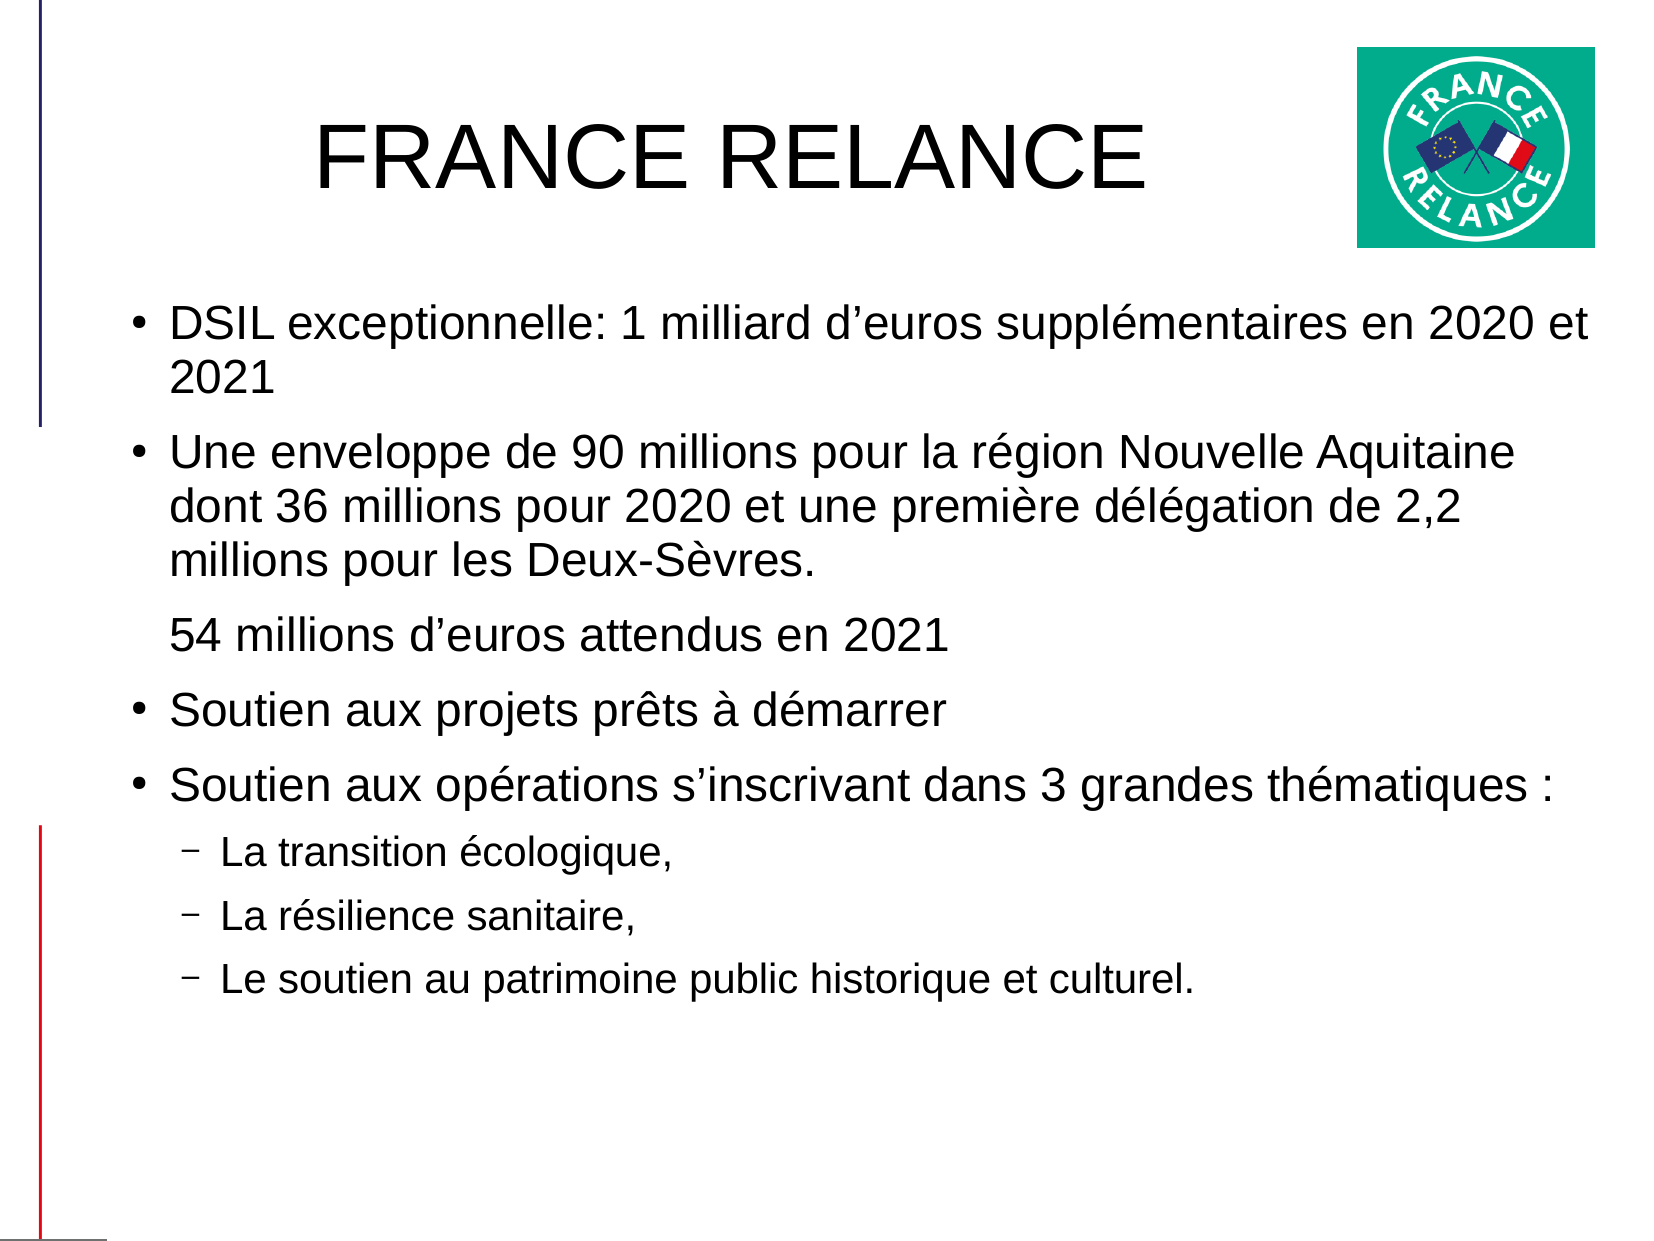

# FRANCE RELANCE
DSIL exceptionnelle: 1 milliard d’euros supplémentaires en 2020 et 2021
Une enveloppe de 90 millions pour la région Nouvelle Aquitaine dont 36 millions pour 2020 et une première délégation de 2,2 millions pour les Deux-Sèvres.
54 millions d’euros attendus en 2021
Soutien aux projets prêts à démarrer
Soutien aux opérations s’inscrivant dans 3 grandes thématiques :
La transition écologique,
La résilience sanitaire,
Le soutien au patrimoine public historique et culturel.